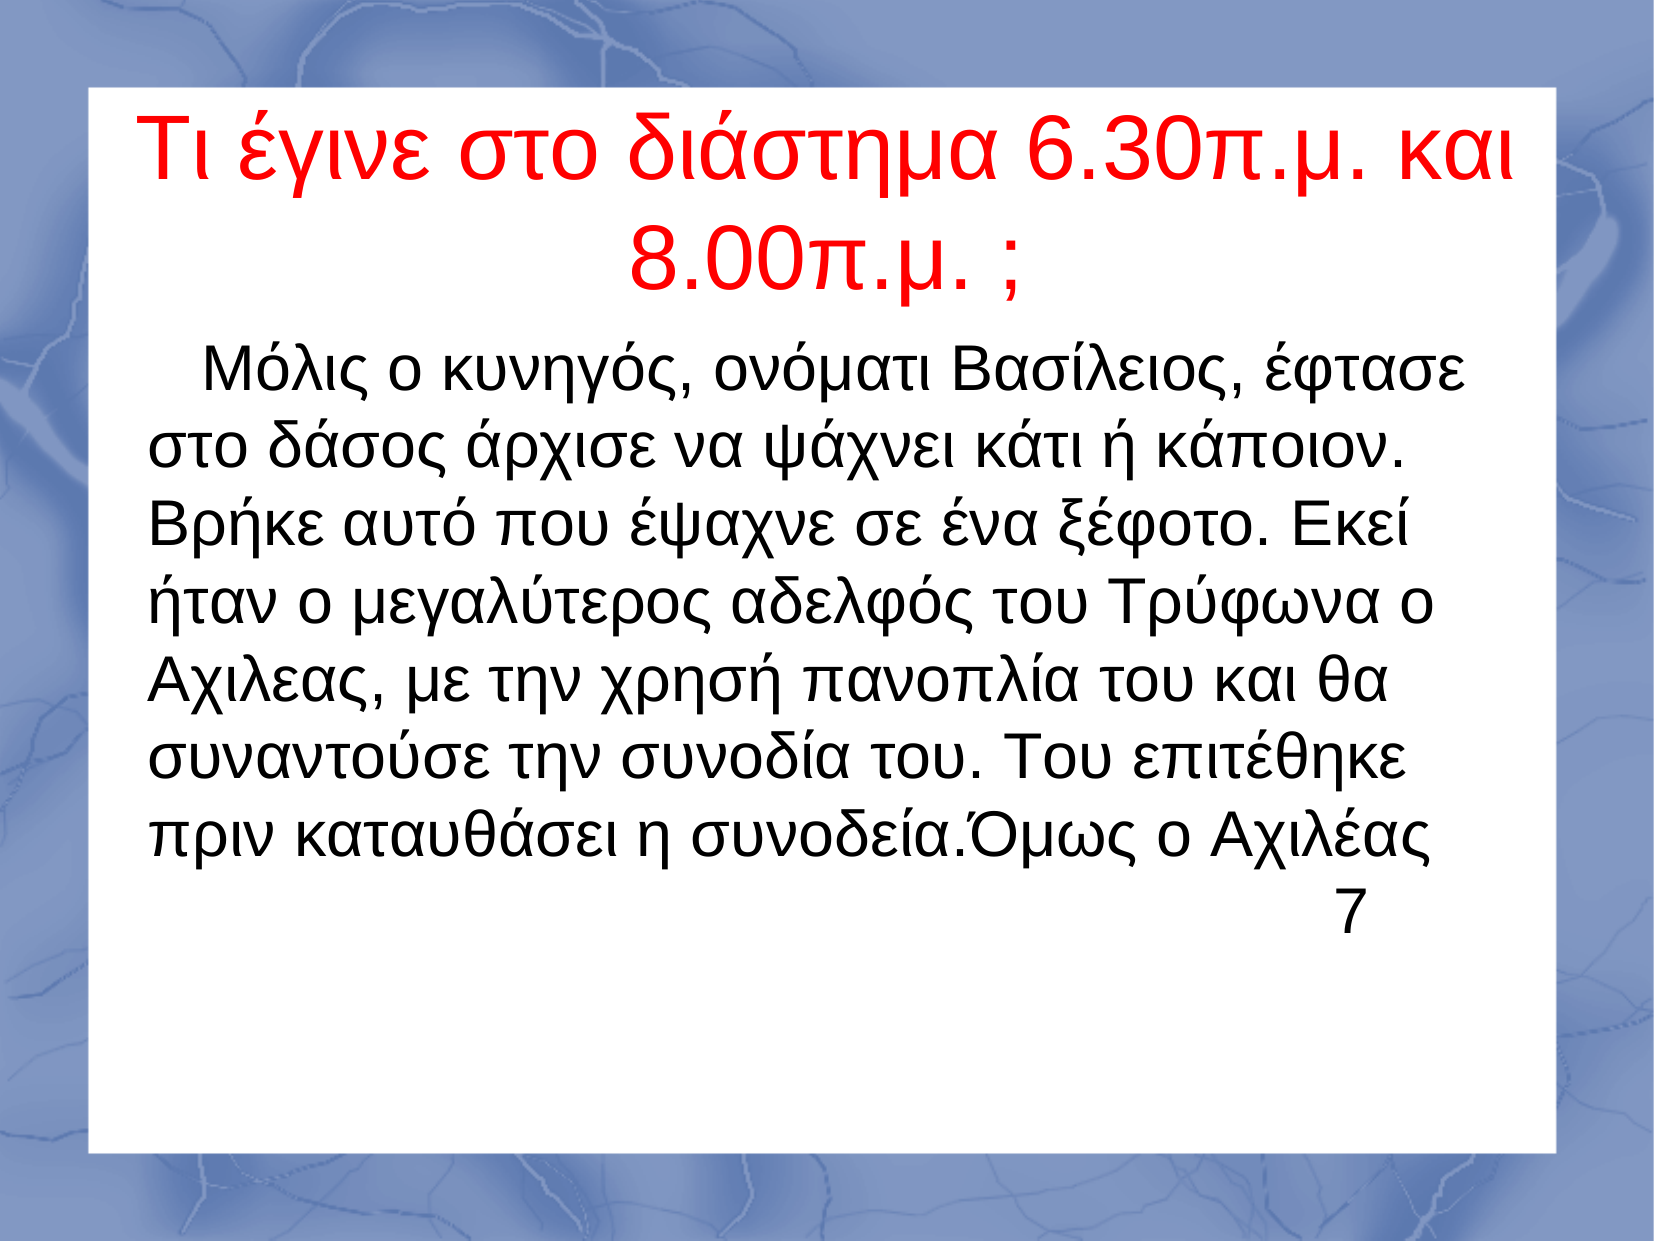

# Τι έγινε στο διάστημα 6.30π.μ. και 8.00π.μ. ;
 Μόλις ο κυνηγός, ονόματι Βασίλειος, έφτασε στο δάσος άρχισε να ψάχνει κάτι ή κάποιον. Βρήκε αυτό που έψαχνε σε ένα ξέφοτο. Εκεί ήταν ο μεγαλύτερος αδελφός του Τρύφωνα ο Αχιλεας, με την χρησή πανοπλία του και θα συναντούσε την συνοδία του. Του επιτέθηκε πριν καταυθάσει η συνοδεία.Όμως ο Αχιλέας 7